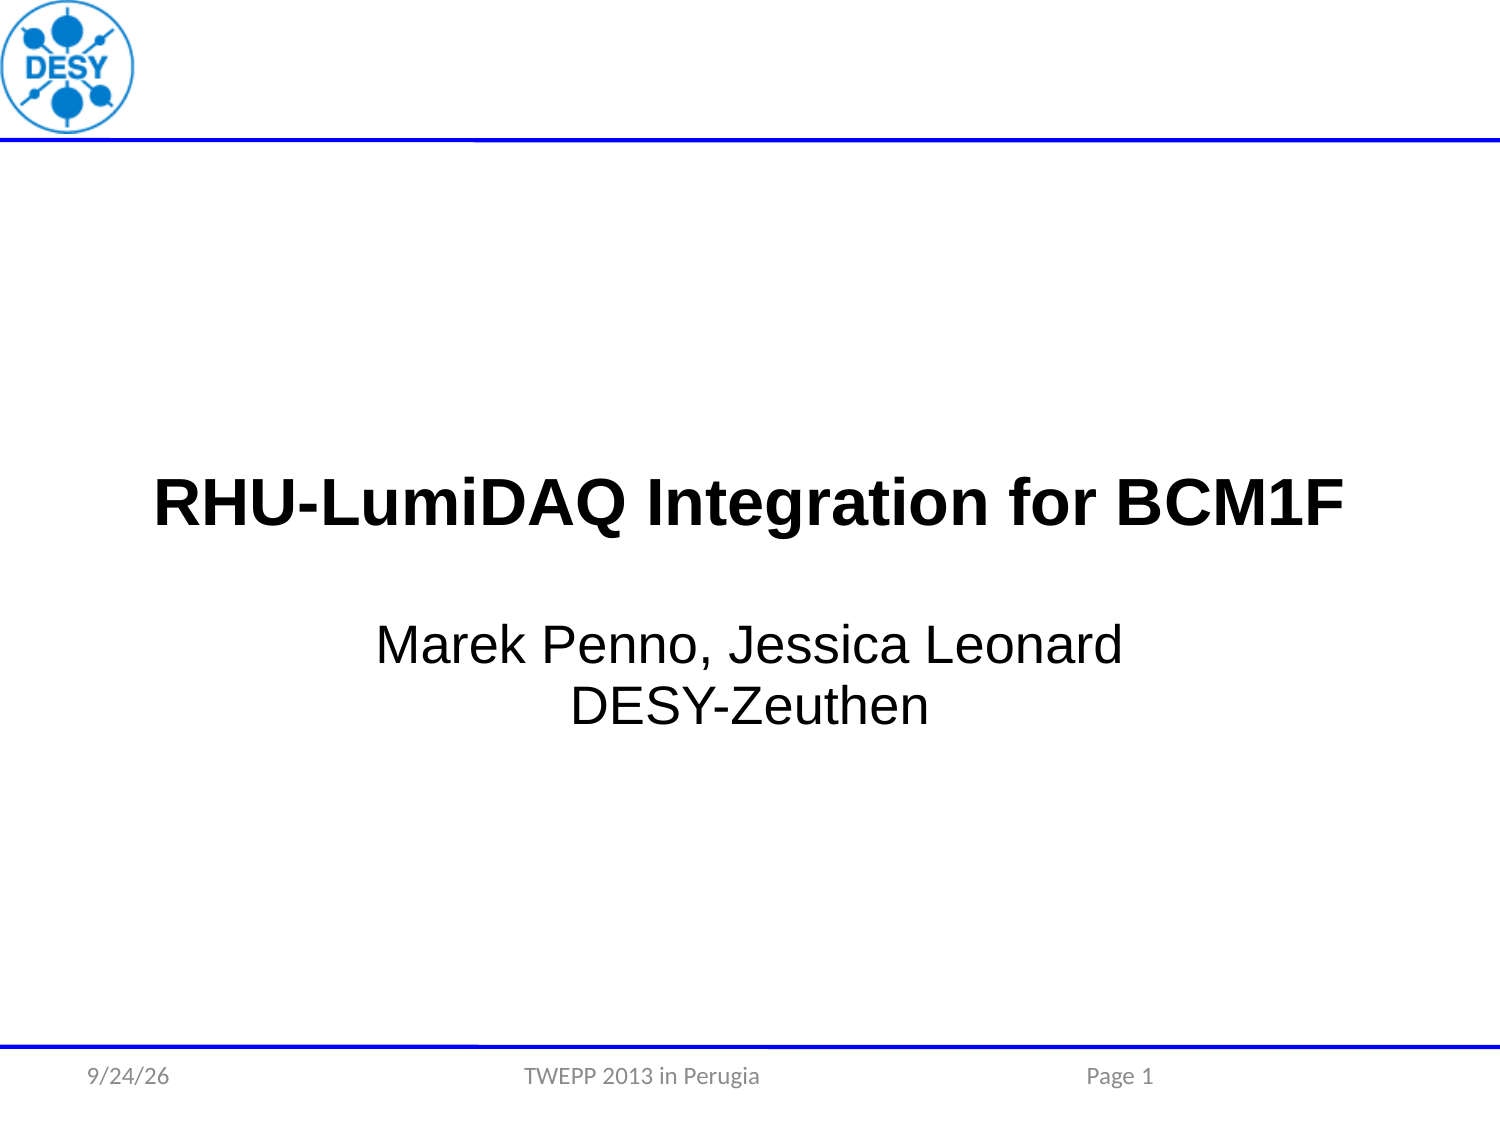

#
RHU-LumiDAQ Integration for BCM1F
Marek Penno, Jessica Leonard
DESY-Zeuthen